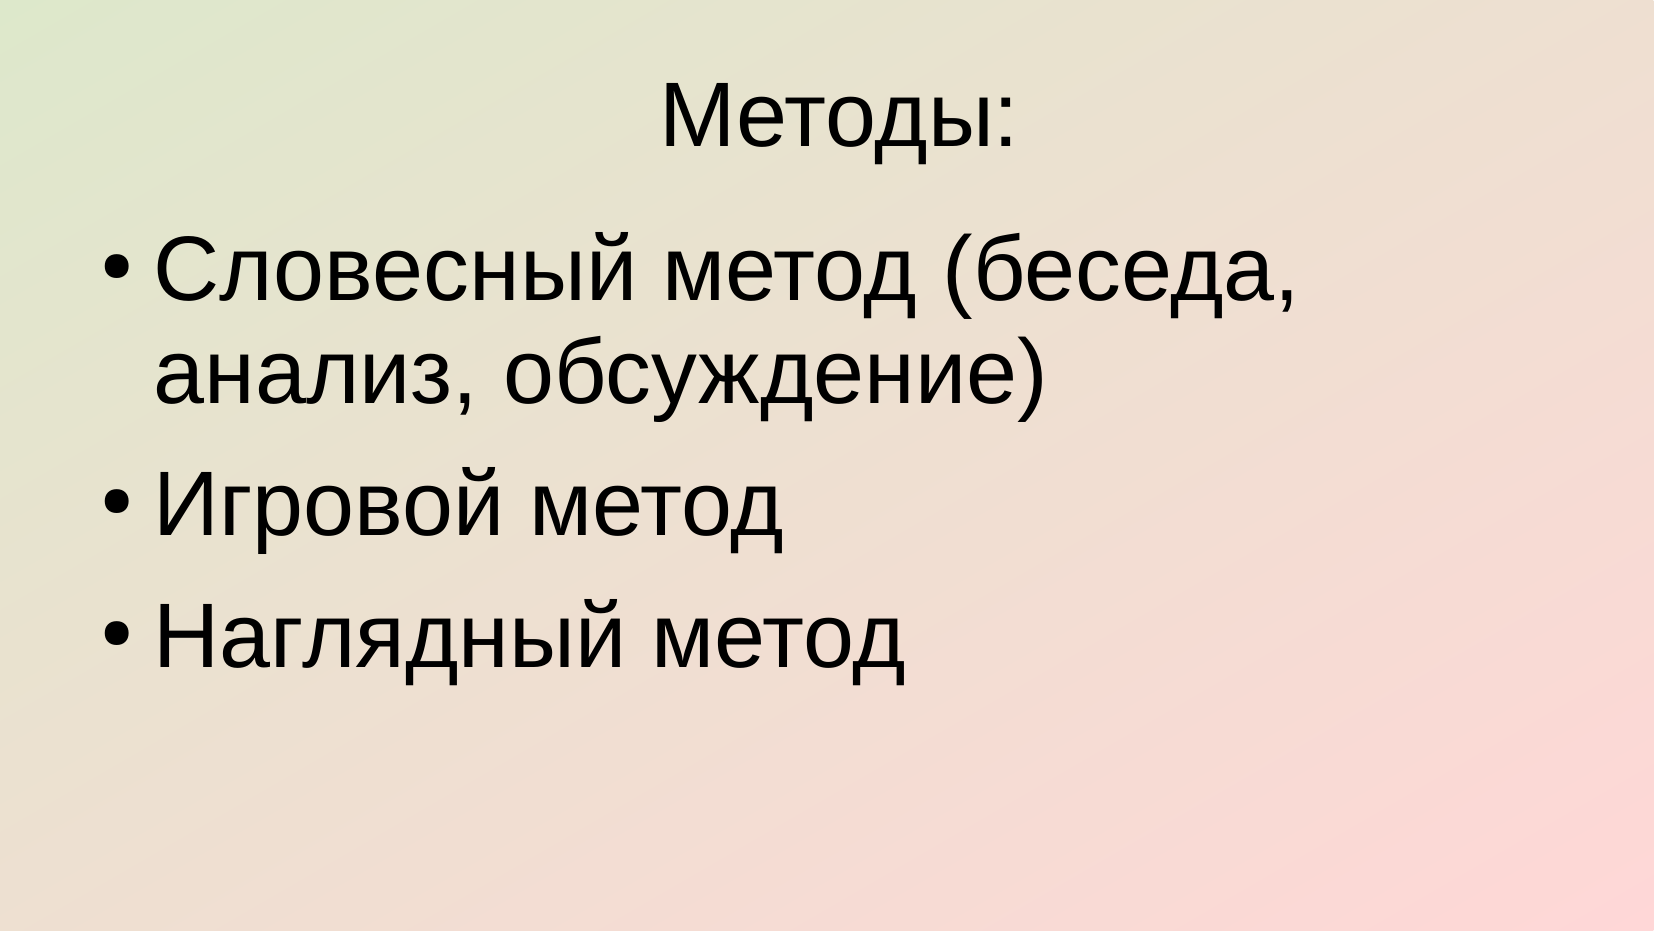

# Методы:
Словесный метод (беседа, анализ, обсуждение)
Игровой метод
Наглядный метод